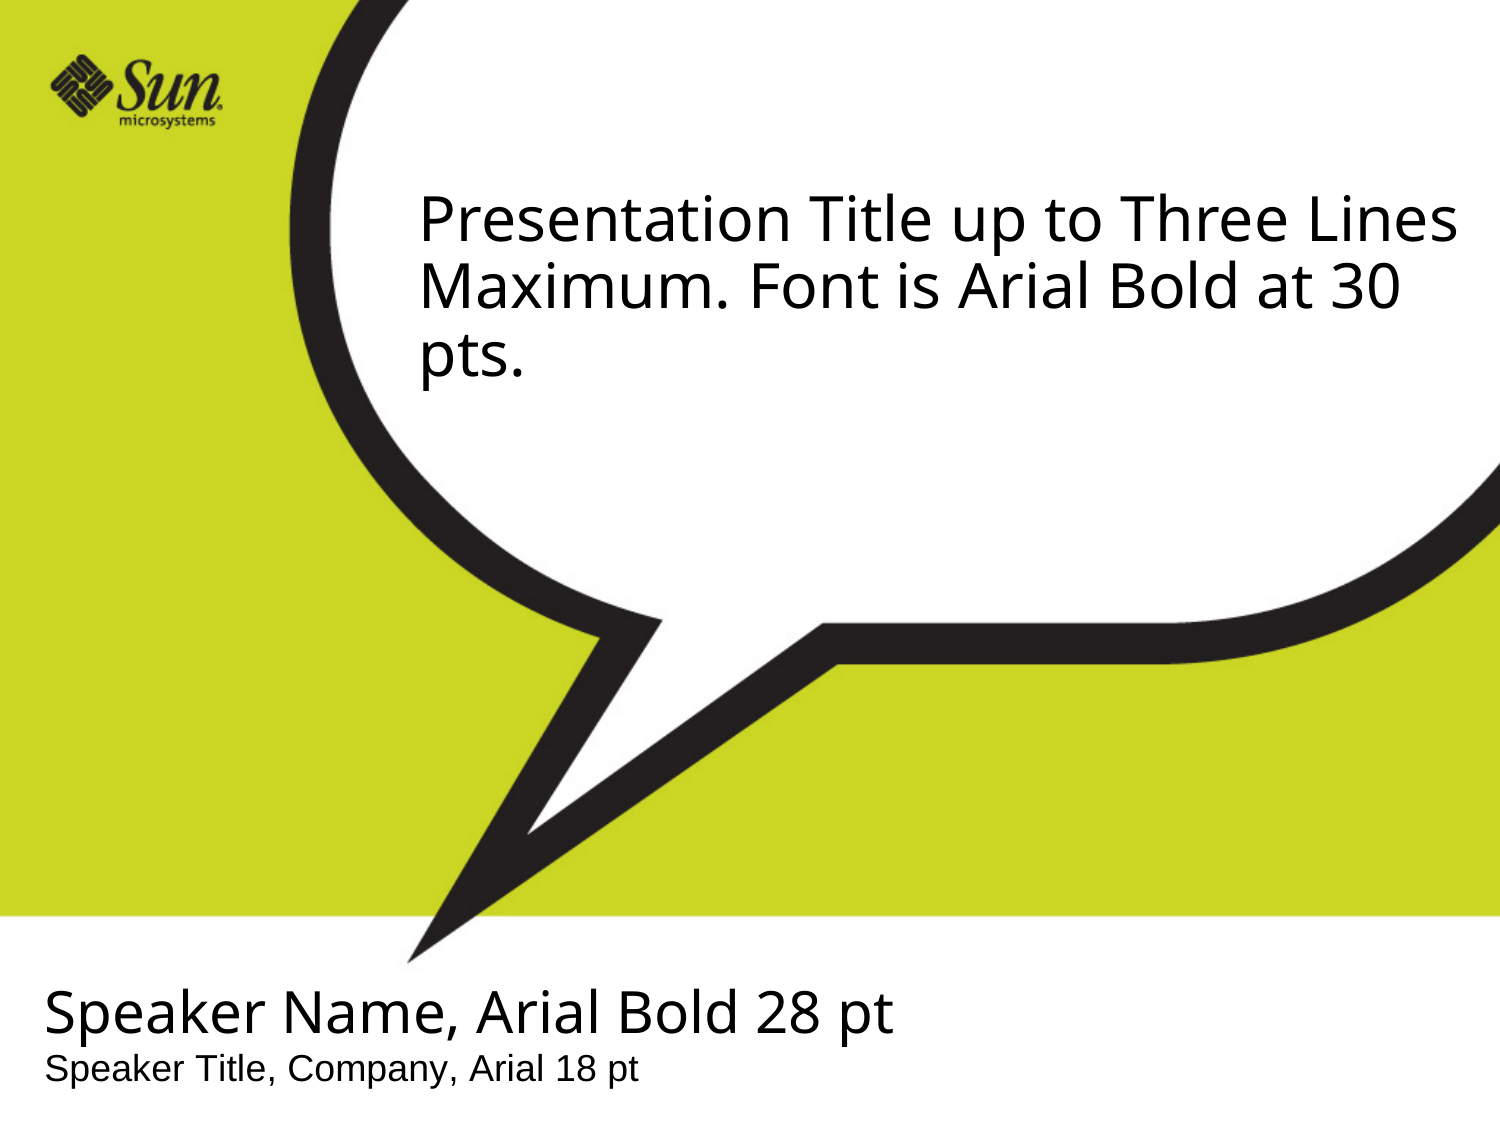

# Presentation Title up to Three Lines Maximum. Font is Arial Bold at 30 pts.
Speaker Name, Arial Bold 28 pt
Speaker Title, Company, Arial 18 pt